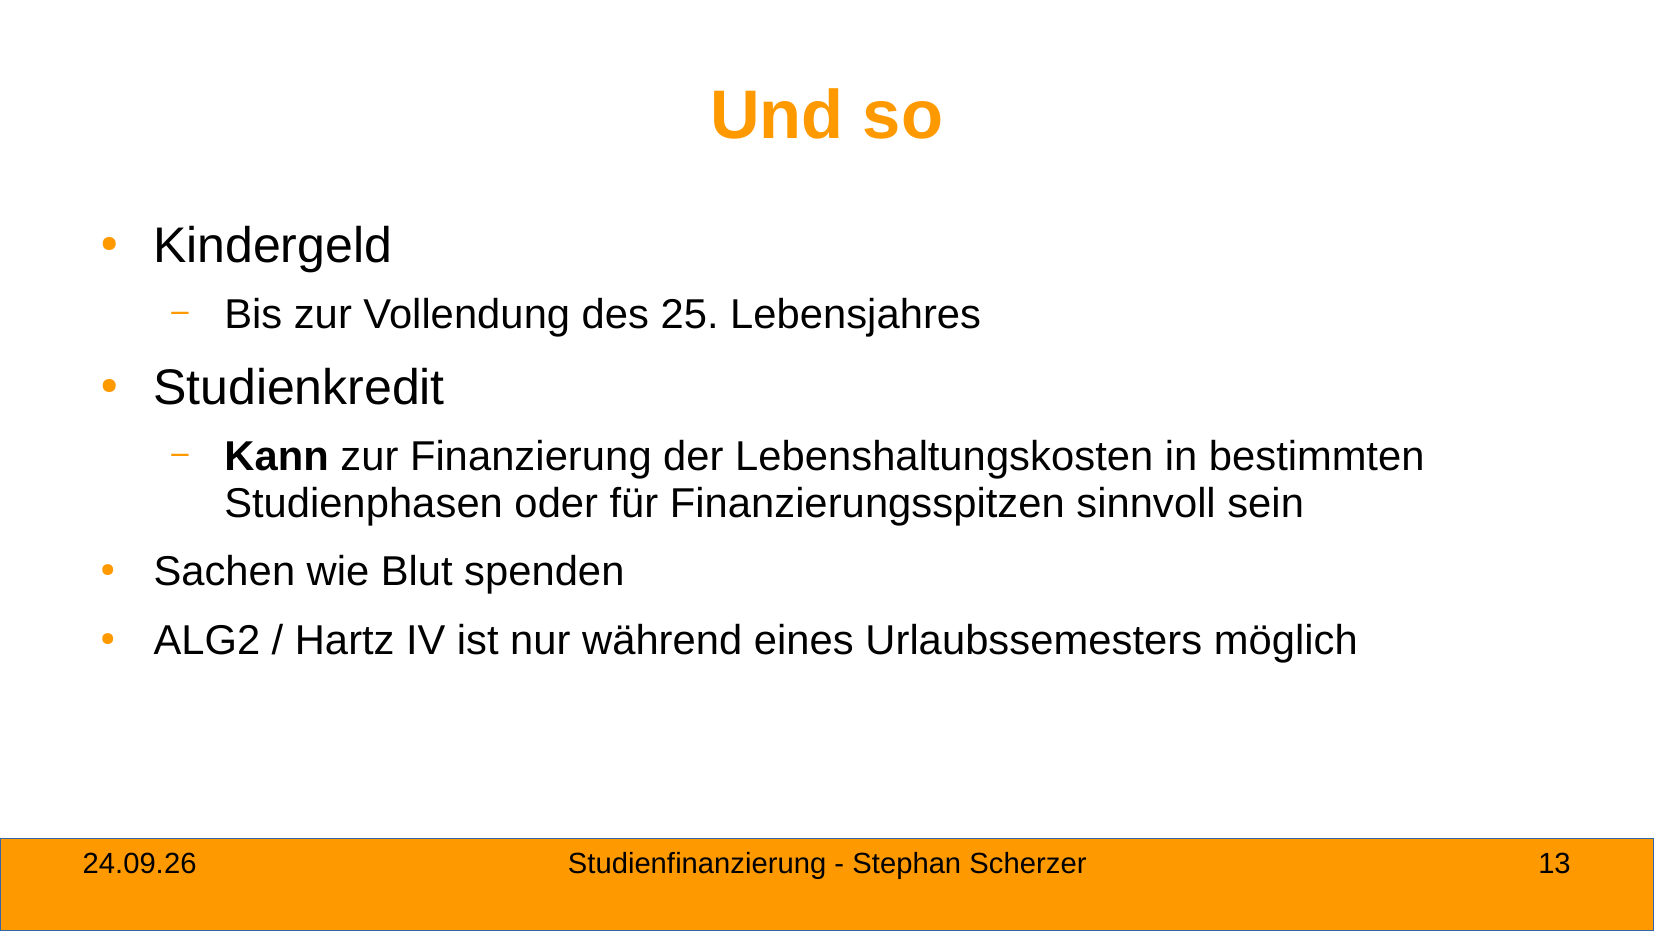

# Und so
Kindergeld
Bis zur Vollendung des 25. Lebensjahres
Studienkredit
Kann zur Finanzierung der Lebenshaltungskosten in bestimmten Studienphasen oder für Finanzierungsspitzen sinnvoll sein
Sachen wie Blut spenden
ALG2 / Hartz IV ist nur während eines Urlaubssemesters möglich
Studienfinanzierung - Stephan Scherzer
13